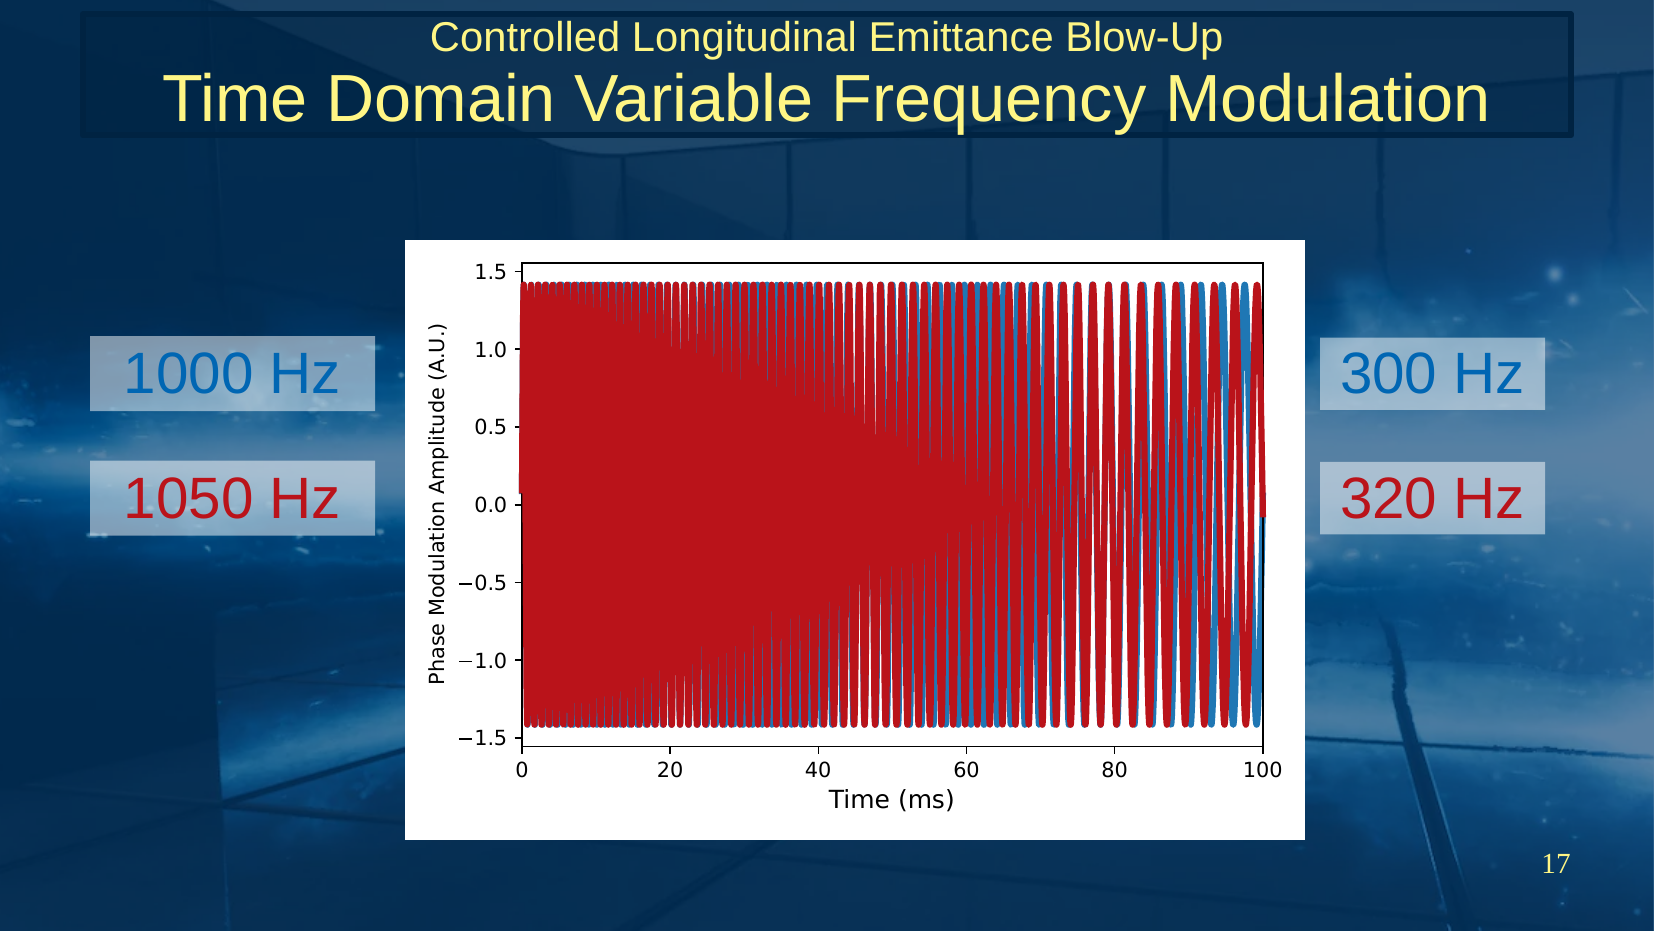

Controlled Longitudinal Emittance Blow-Up
Time Domain Variable Frequency Modulation
1.5
# 1000 Hz
300 Hz
1.0
0.5
1050 Hz
320 Hz
Phase Modulation Amplitude (A.U.)
0.0
0.5
1.0
1.5
0
20
40
60
80
100
Time (ms)
17